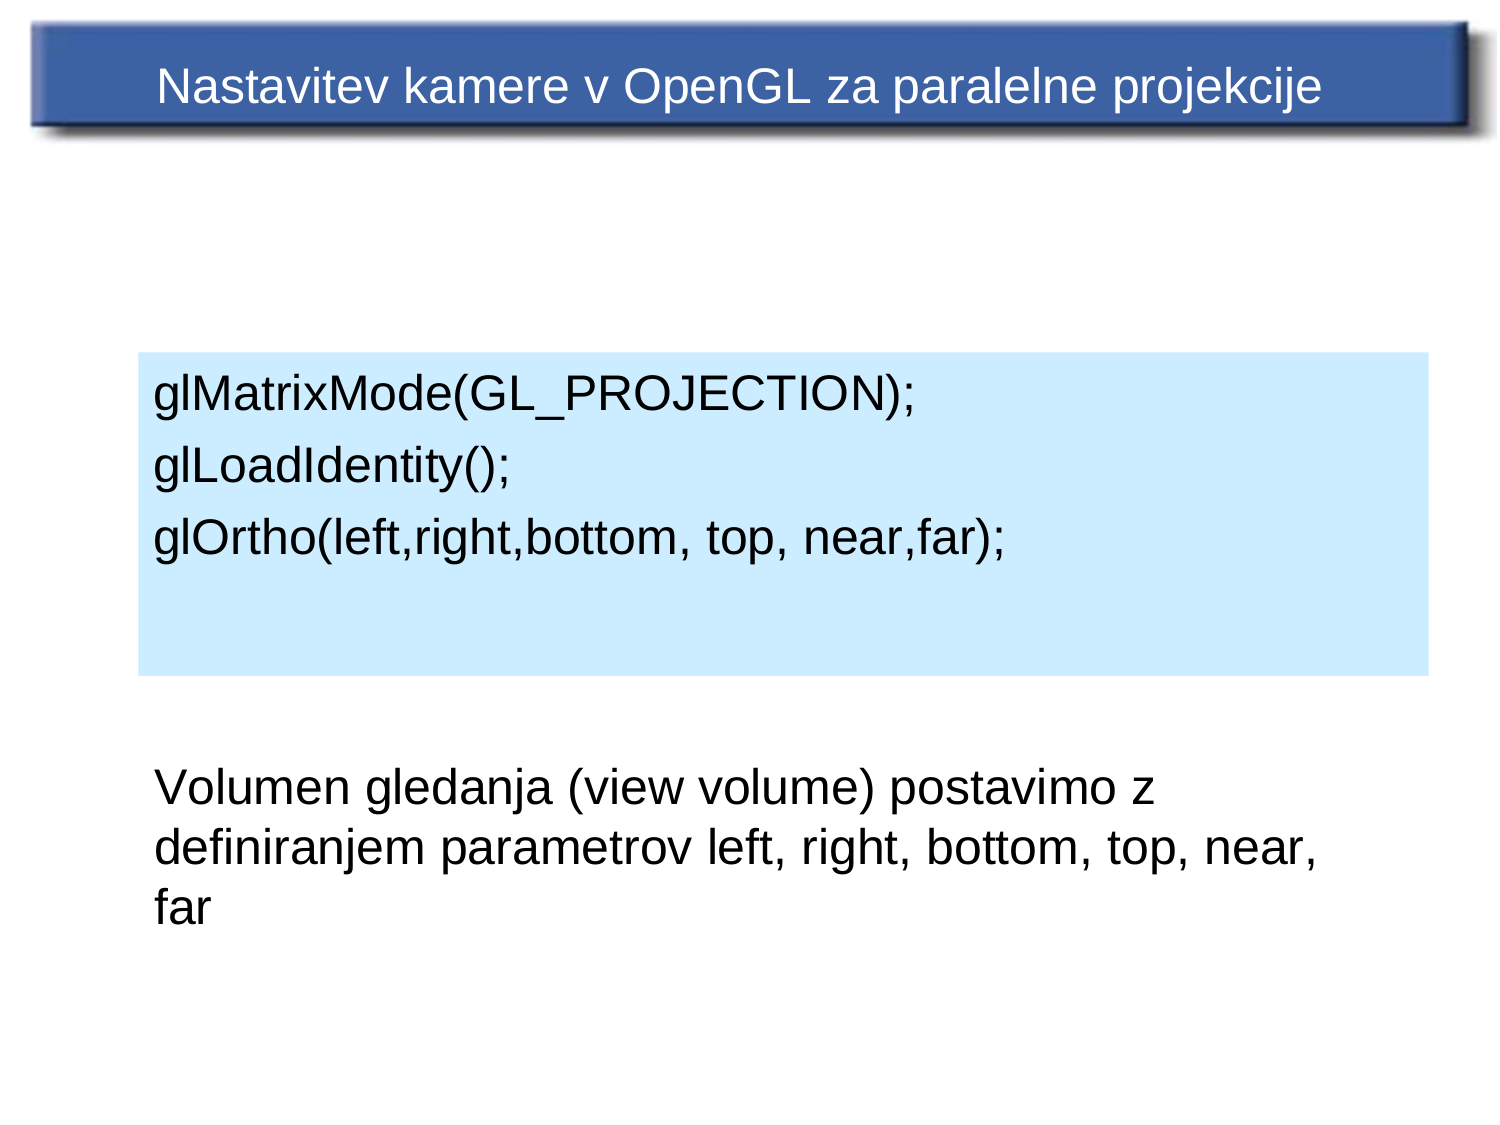

# Nastavitev kamere v OpenGL za paralelne projekcije
glMatrixMode(GL_PROJECTION);
glLoadIdentity();
glOrtho(left,right,bottom, top, near,far);
Volumen gledanja (view volume) postavimo z definiranjem parametrov left, right, bottom, top, near, far